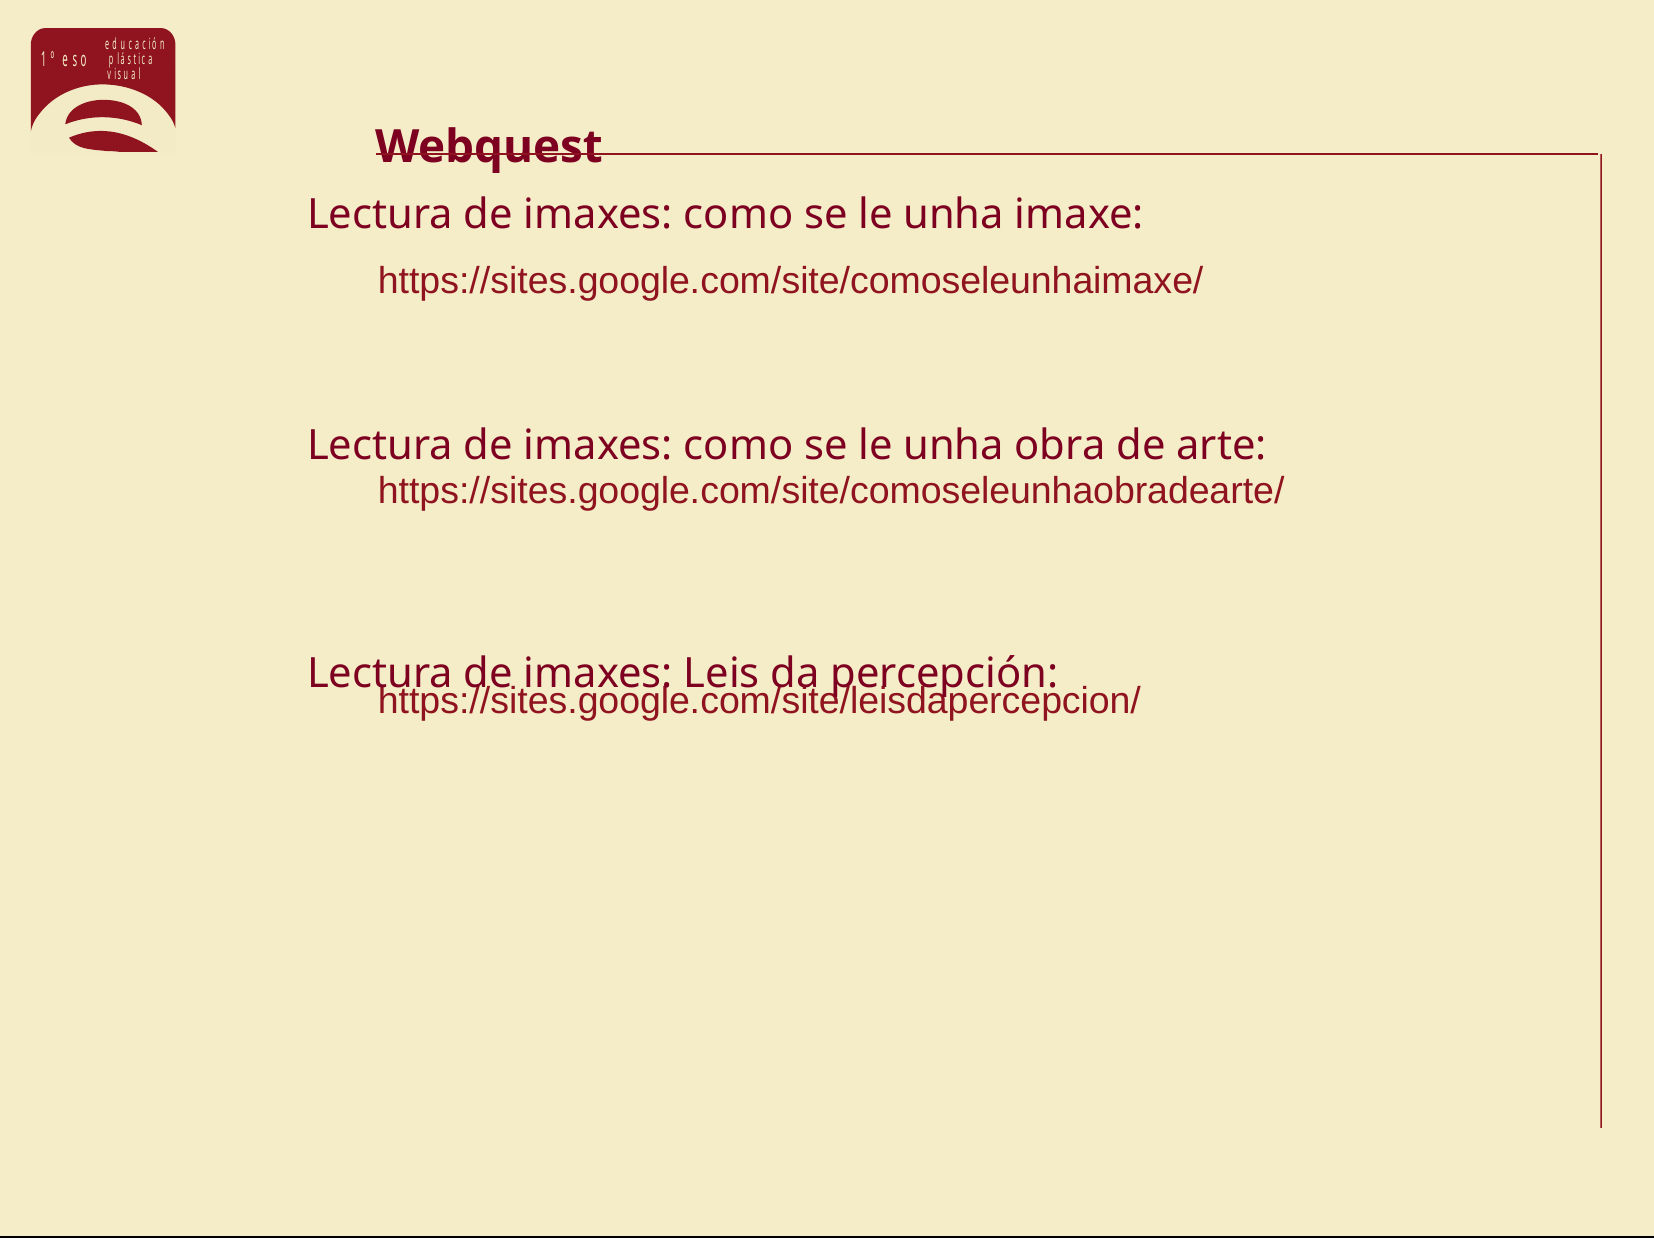

Webquest
		Lectura de imaxes: como se le unha imaxe:
		Lectura de imaxes: como se le unha obra de arte:
		Lectura de imaxes: Leis da percepción:
https://sites.google.com/site/comoseleunhaimaxe/
https://sites.google.com/site/comoseleunhaobradearte/
https://sites.google.com/site/leisdapercepcion/
#